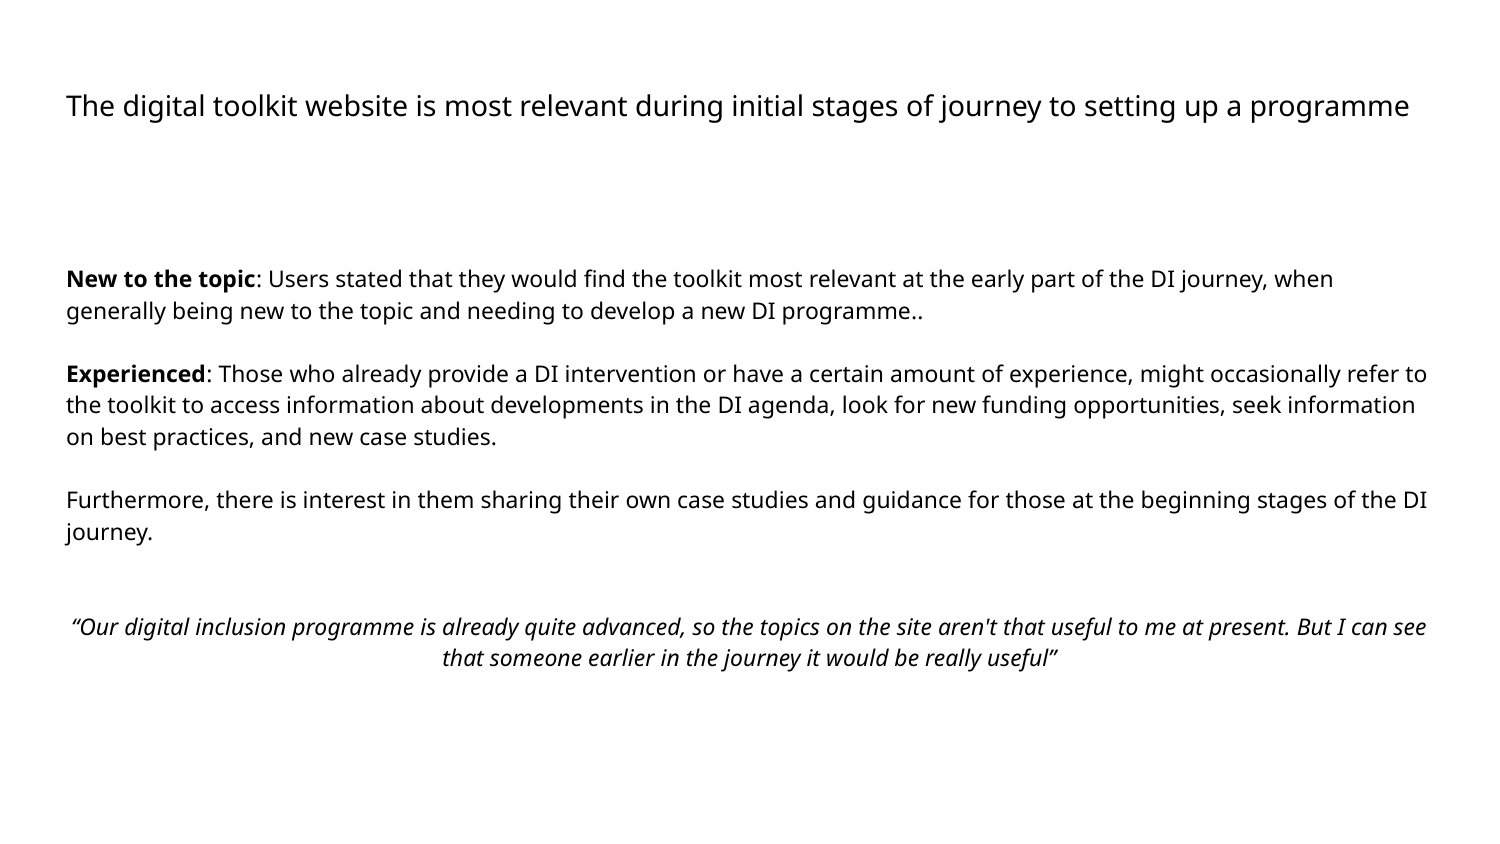

# The digital toolkit website is most relevant during initial stages of journey to setting up a programme
New to the topic: Users stated that they would find the toolkit most relevant at the early part of the DI journey, when generally being new to the topic and needing to develop a new DI programme..
Experienced: Those who already provide a DI intervention or have a certain amount of experience, might occasionally refer to the toolkit to access information about developments in the DI agenda, look for new funding opportunities, seek information on best practices, and new case studies.
Furthermore, there is interest in them sharing their own case studies and guidance for those at the beginning stages of the DI journey.
“Our digital inclusion programme is already quite advanced, so the topics on the site aren't that useful to me at present. But I can see that someone earlier in the journey it would be really useful”